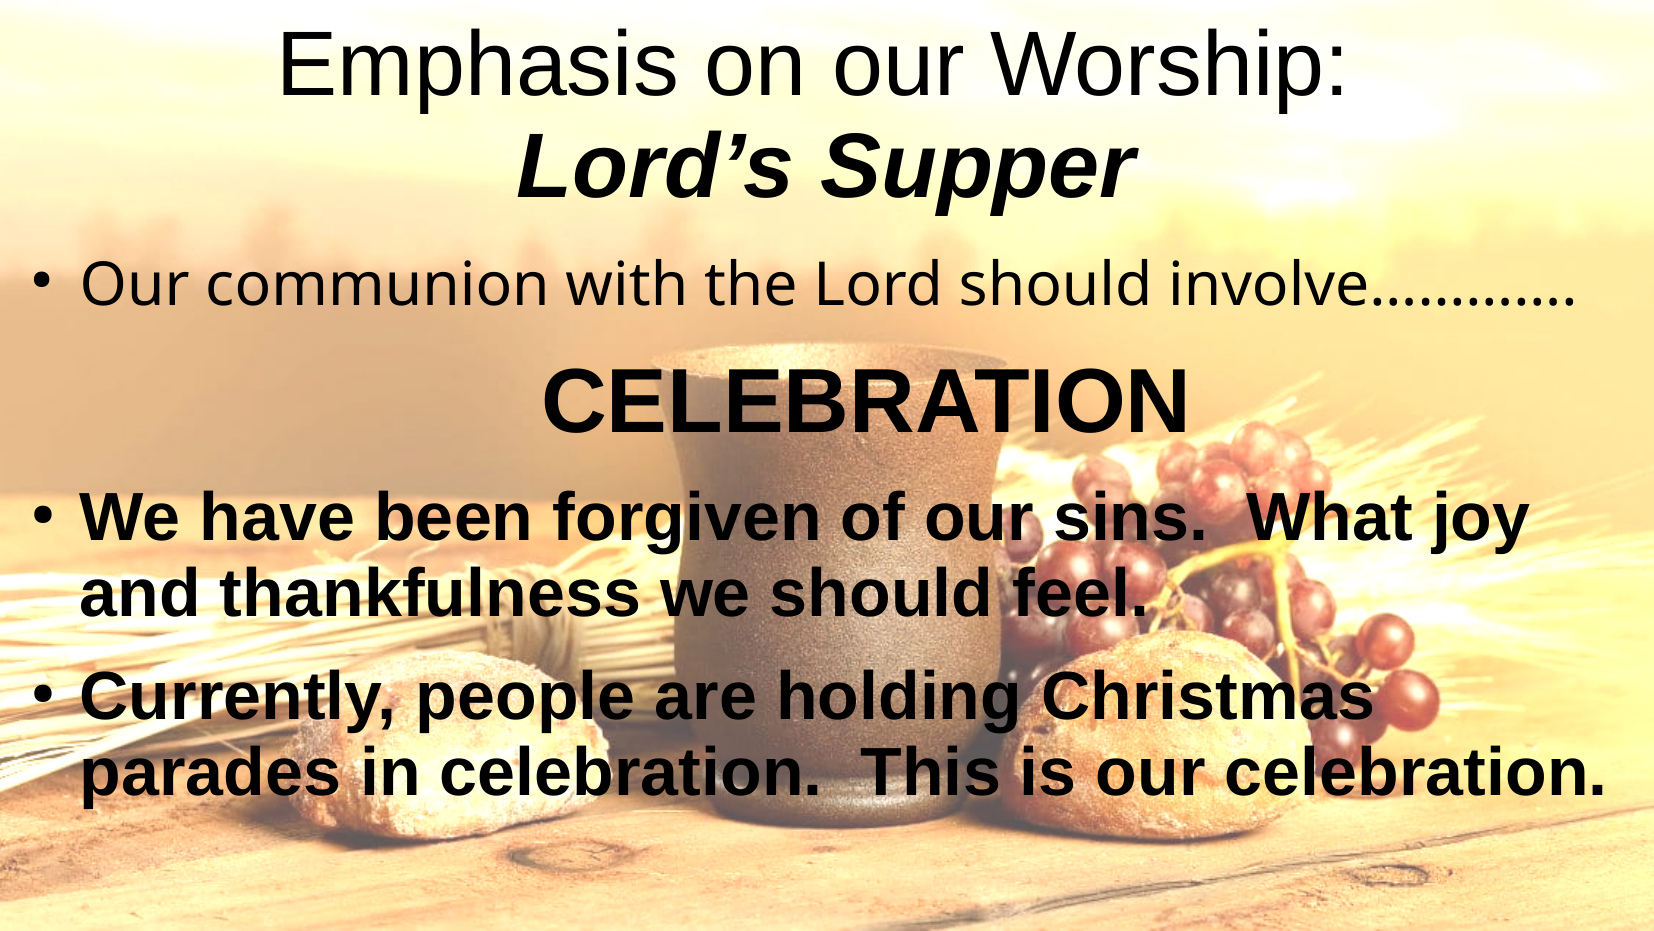

# Emphasis on our Worship: Lord’s Supper
Our communion with the Lord should involve………….
CELEBRATION
We have been forgiven of our sins. What joy and thankfulness we should feel.
Currently, people are holding Christmas parades in celebration. This is our celebration.